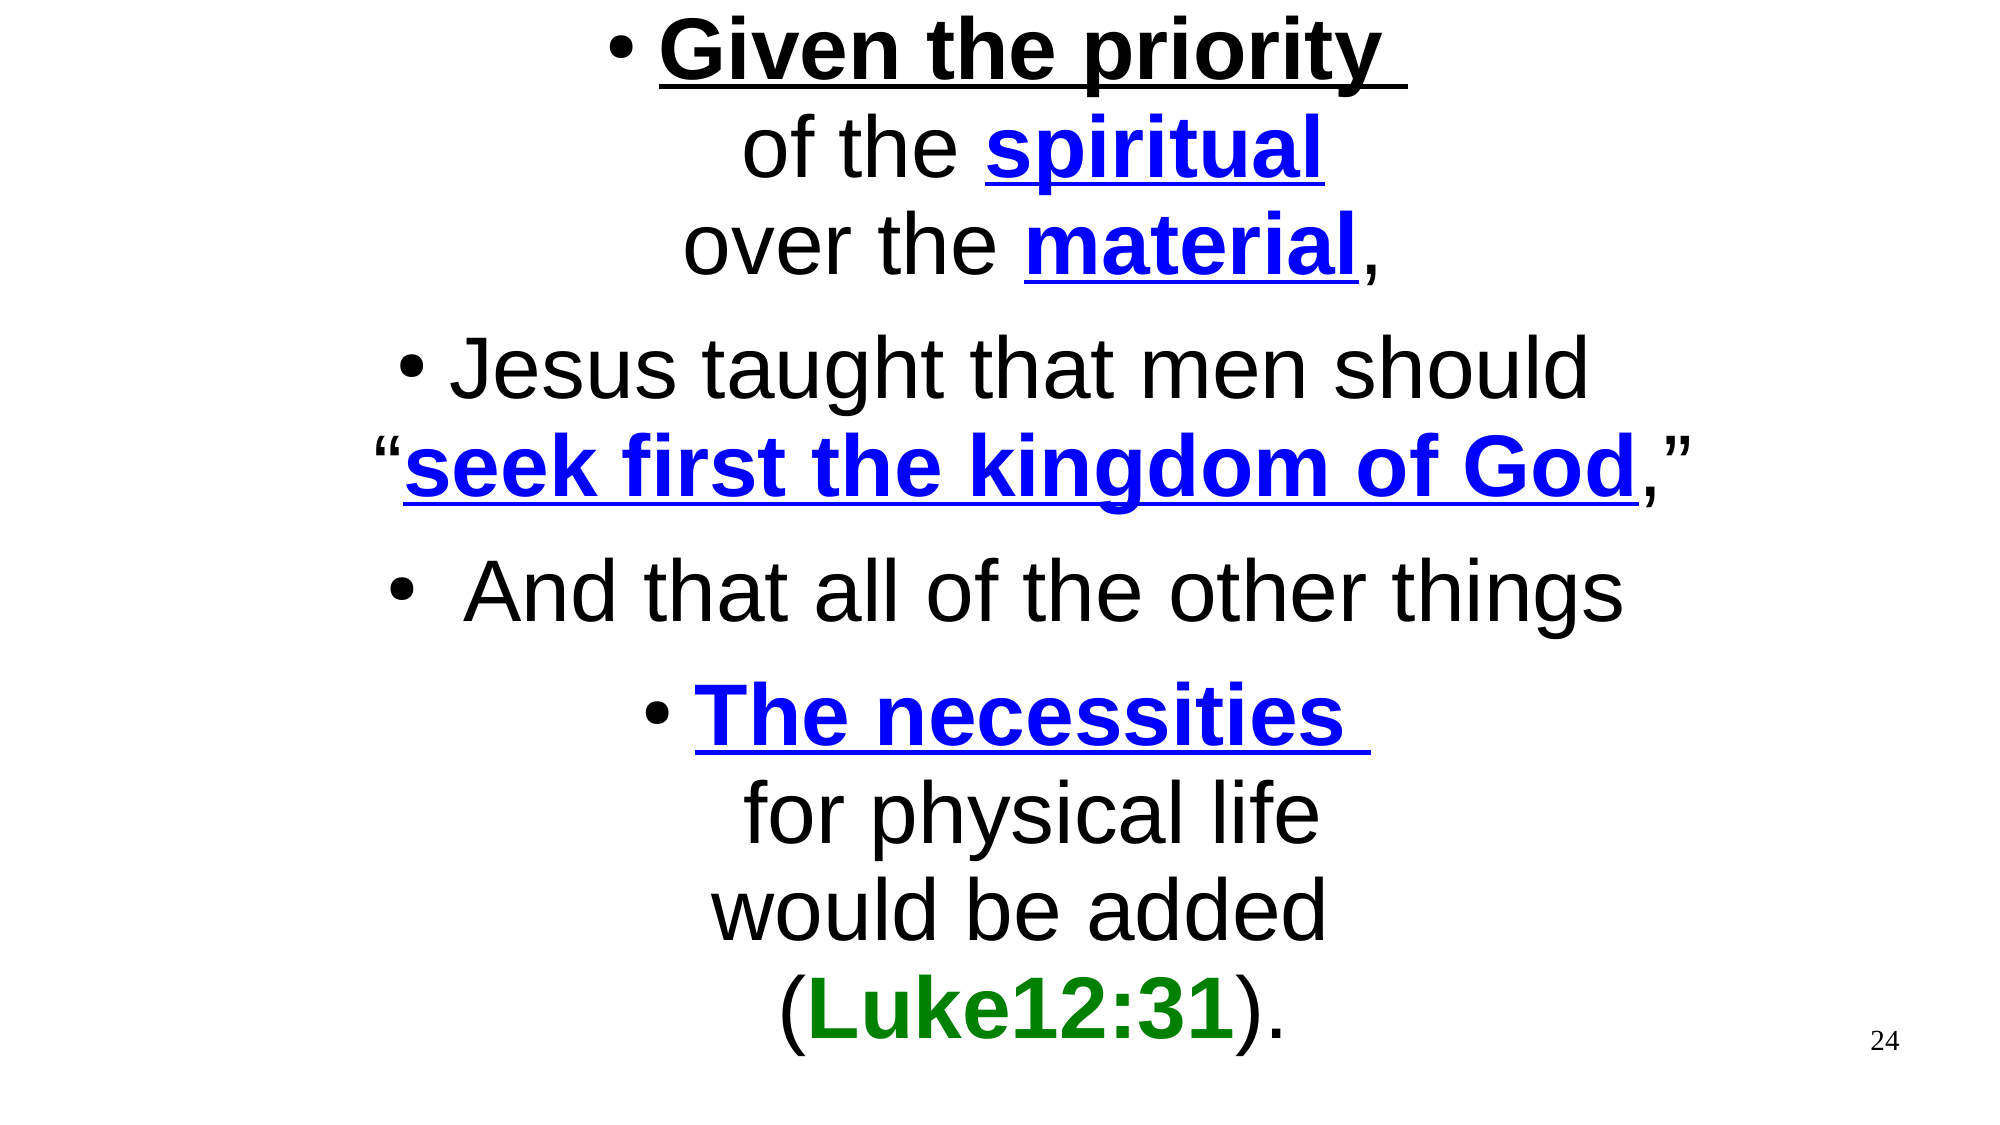

# Given the priority of the spiritual over the material,
Jesus taught that men should
“seek first the kingdom of God,”
 And that all of the other things
The necessities
for physical life
would be added
(Luke12:31).
24